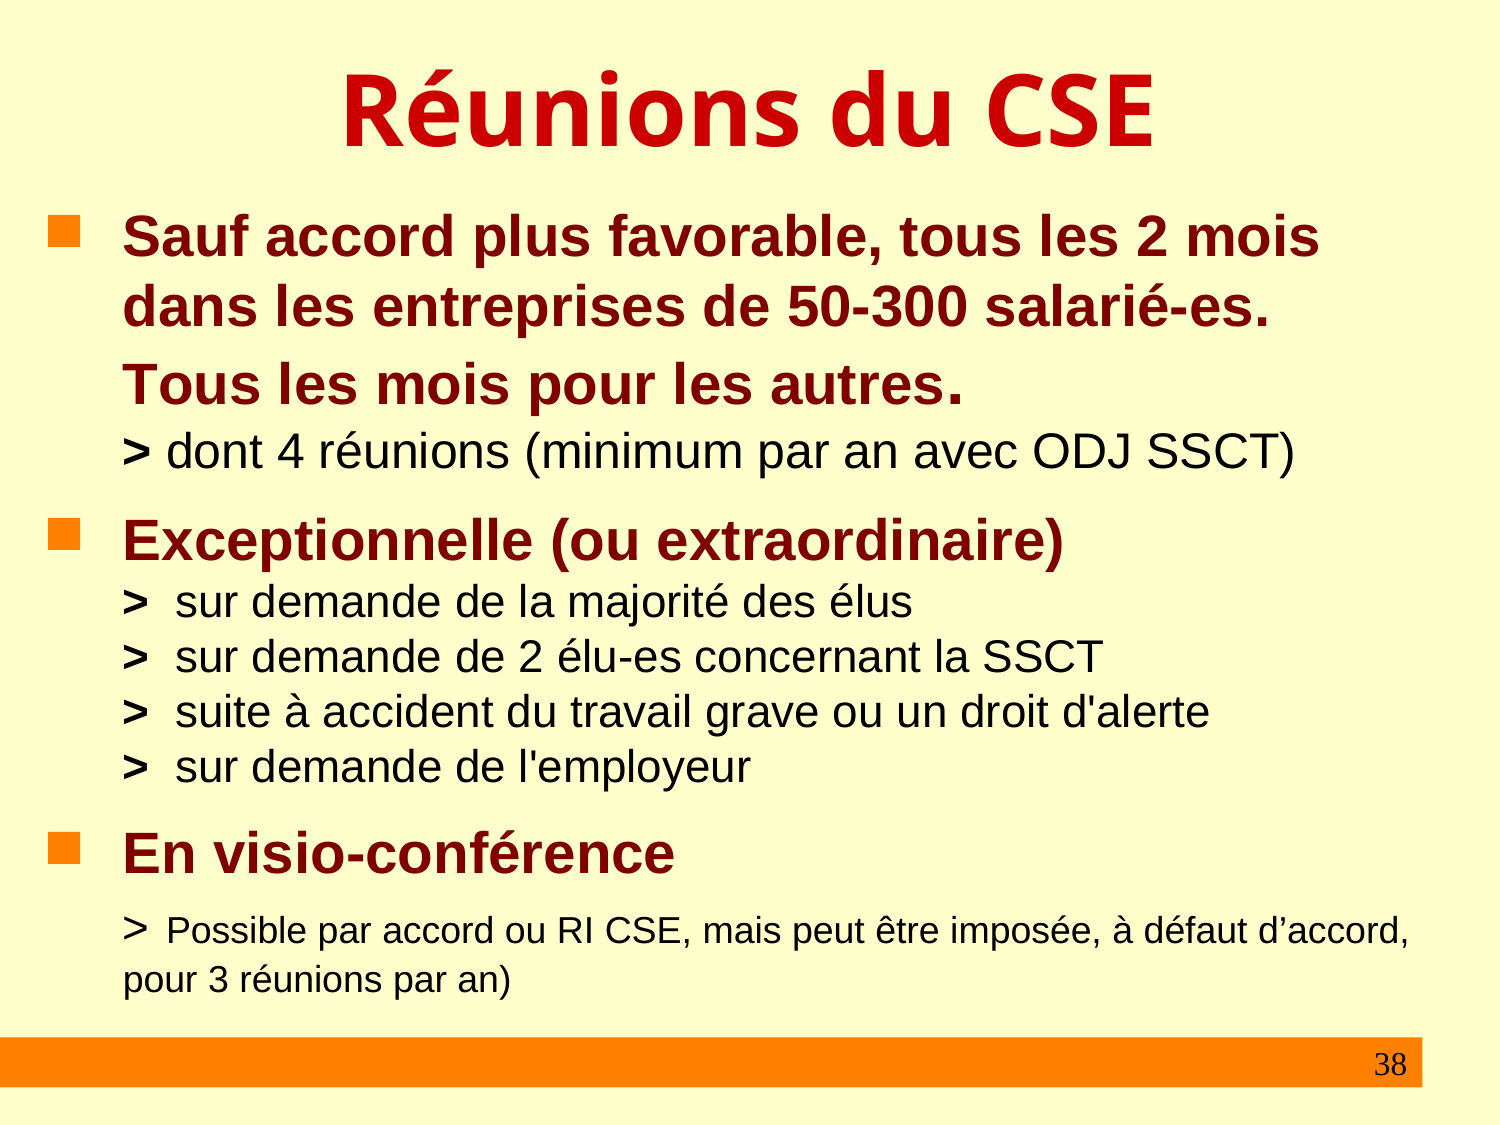

# Réunions du CSE
Sauf accord plus favorable, tous les 2 mois dans les entreprises de 50-300 salarié-es.
Tous les mois pour les autres.
> dont 4 réunions (minimum par an avec ODJ SSCT)
Exceptionnelle (ou extraordinaire)
> sur demande de la majorité des élus
> sur demande de 2 élu-es concernant la SSCT
> suite à accident du travail grave ou un droit d'alerte
> sur demande de l'employeur
En visio-conférence
> Possible par accord ou RI CSE, mais peut être imposée, à défaut d’accord, pour 3 réunions par an)